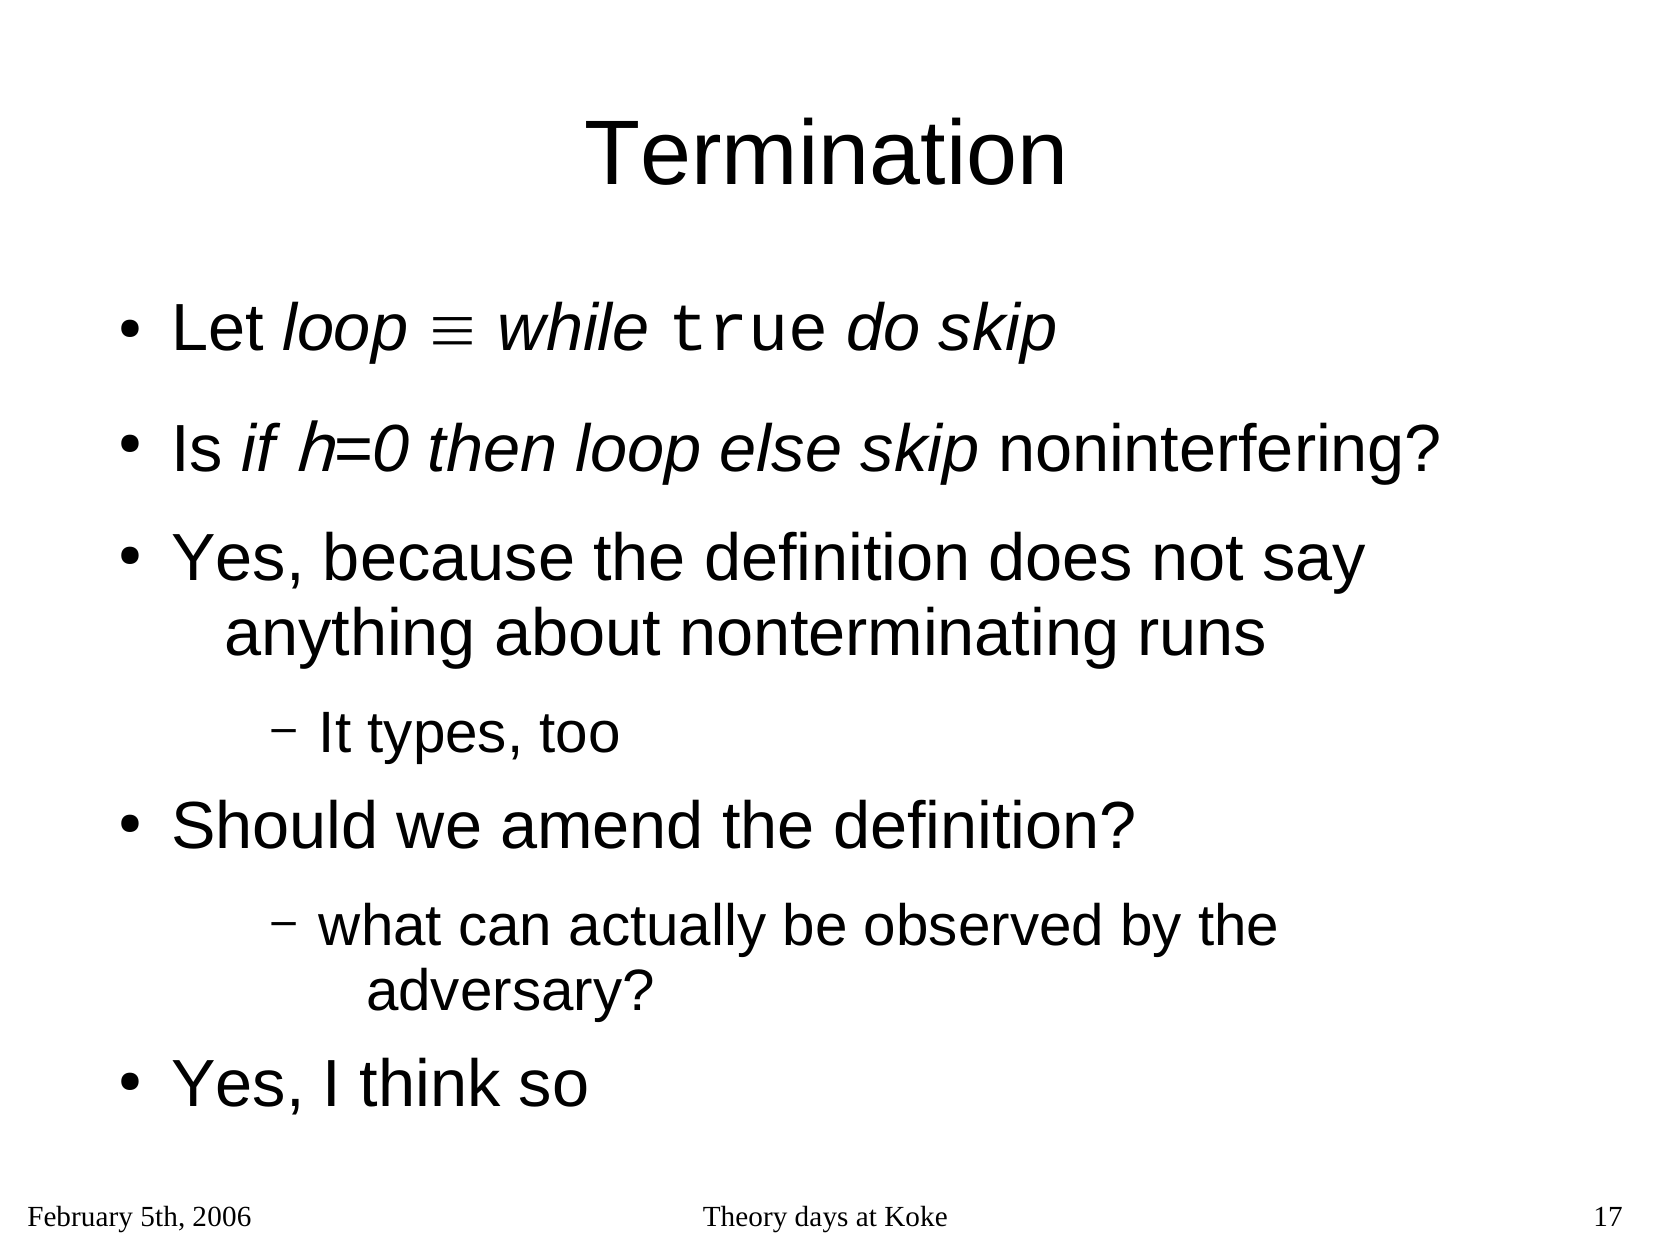

# Termination
Let loop ≡ while true do skip
Is if h=0 then loop else skip noninterfering?
Yes, because the definition does not say anything about nonterminating runs
It types, too
Should we amend the definition?
what can actually be observed by the adversary?
Yes, I think so
February 5th, 2006
Theory days at Koke
17